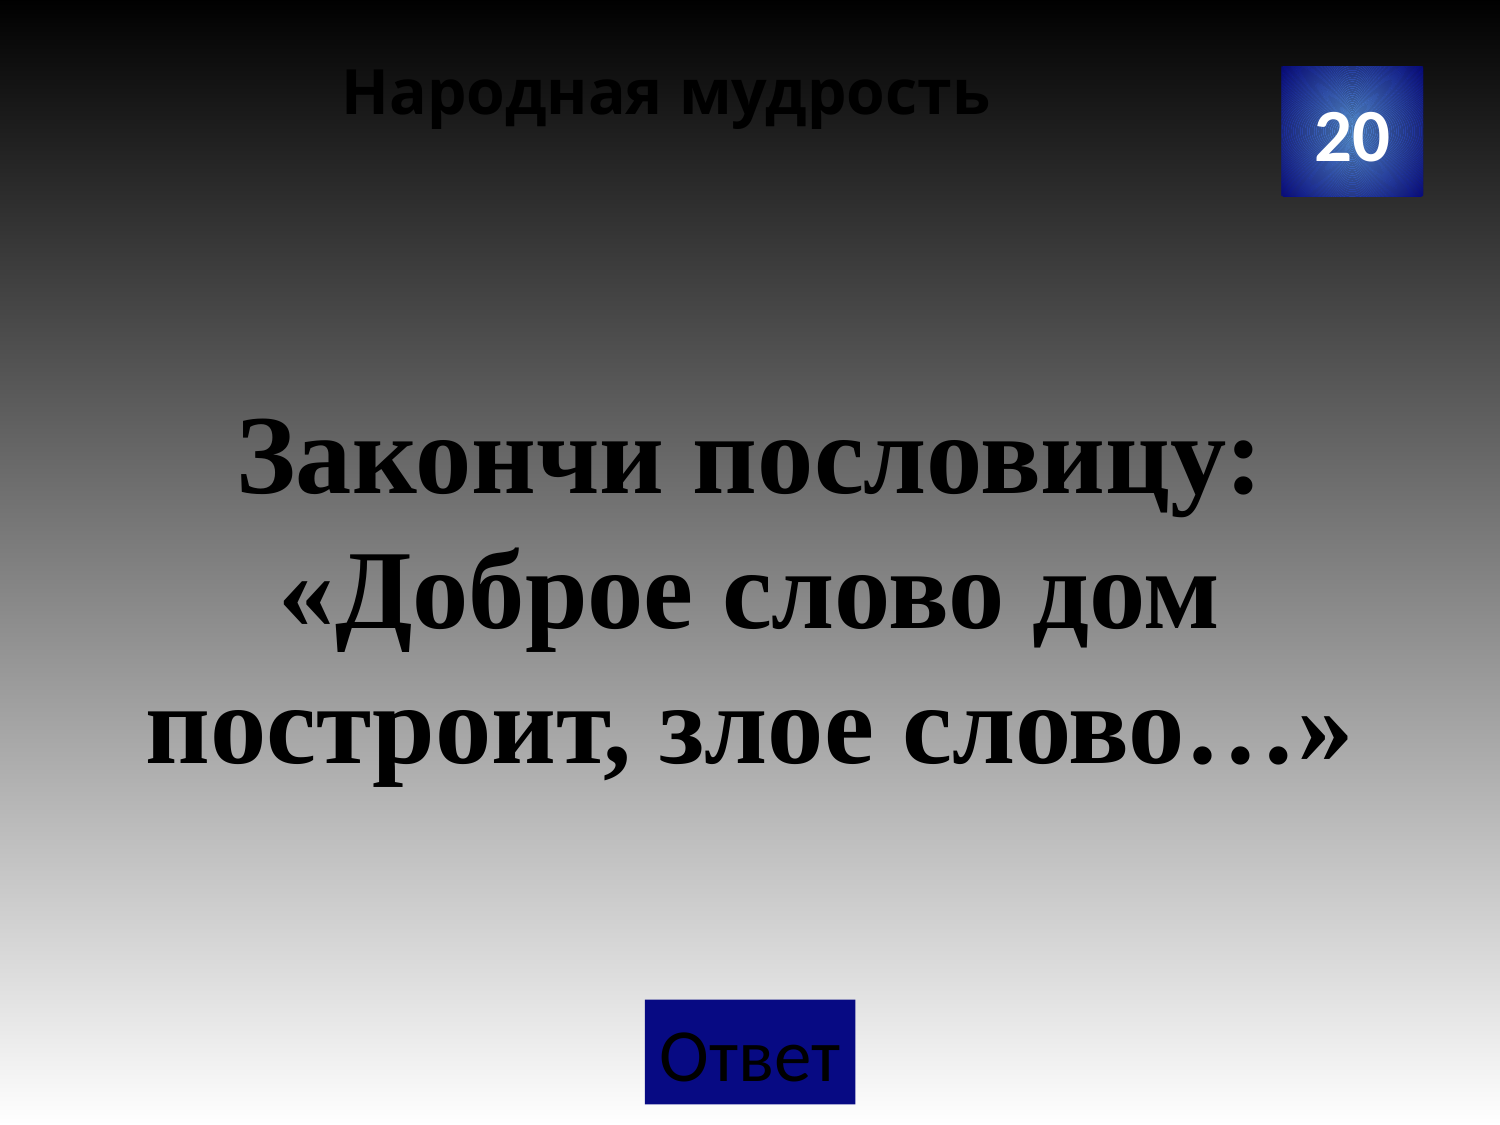

# Народная мудрость
20
Закончи пословицу: «Доброе слово дом построит, злое слово…»